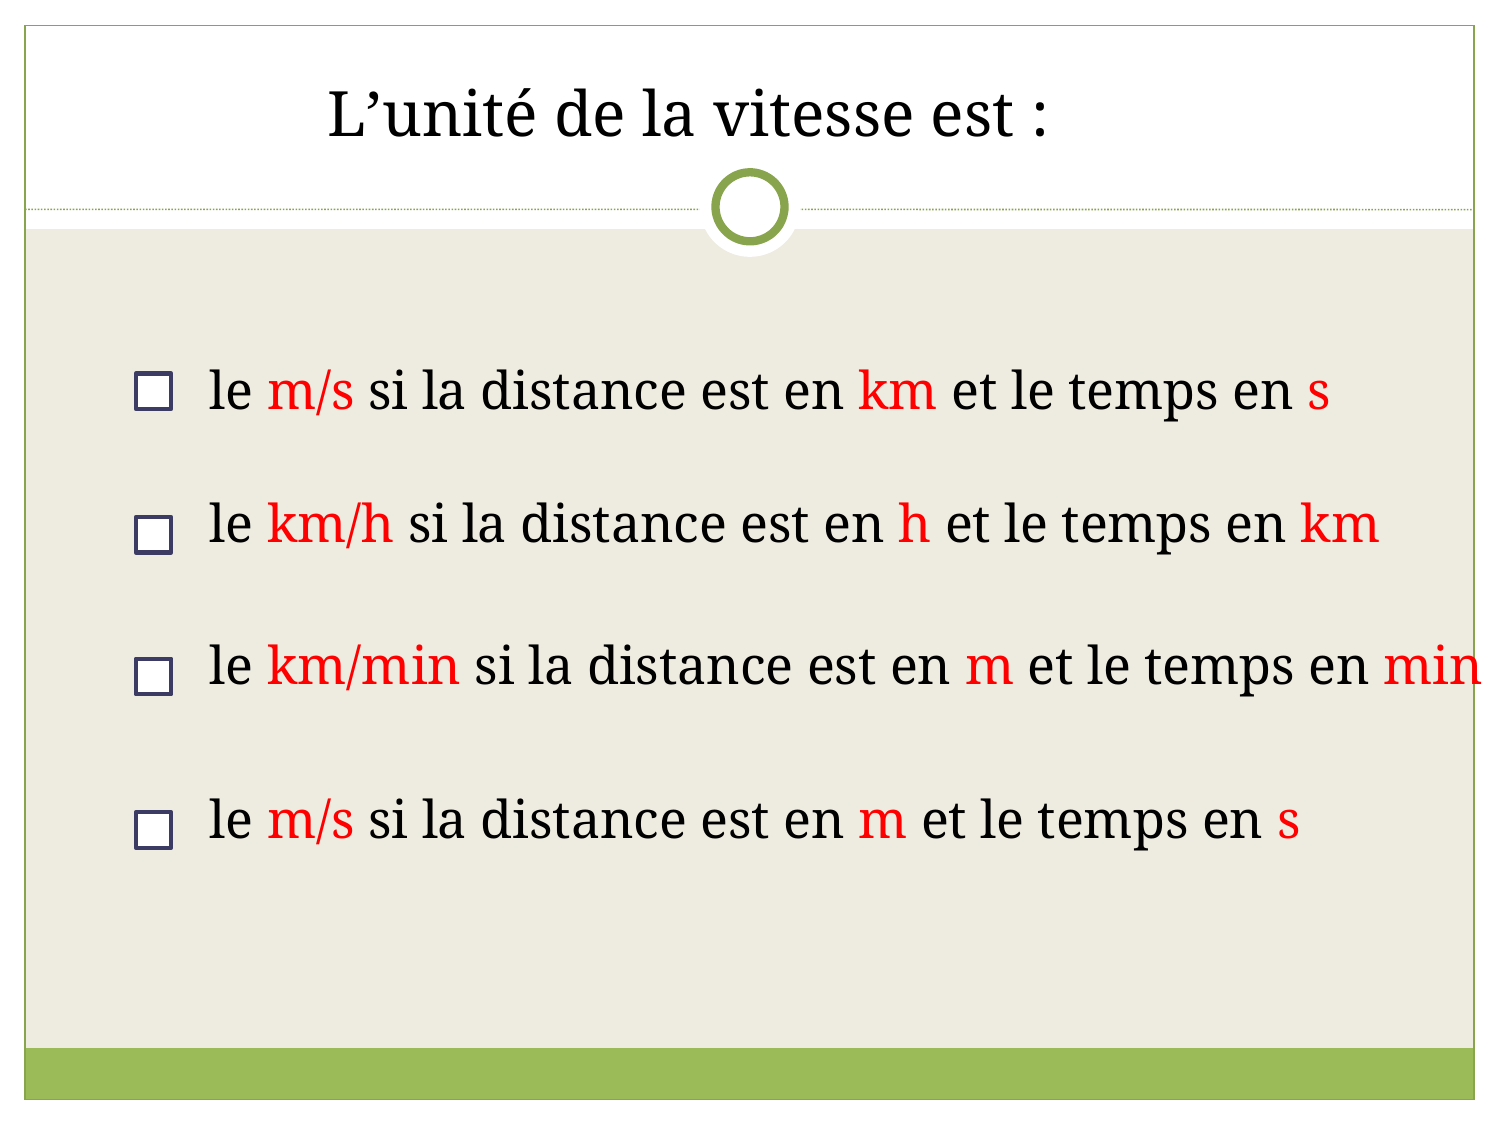

L’unité de la vitesse est :
le m/s si la distance est en km et le temps en s
le km/h si la distance est en h et le temps en km
le km/min si la distance est en m et le temps en min
le m/s si la distance est en m et le temps en s